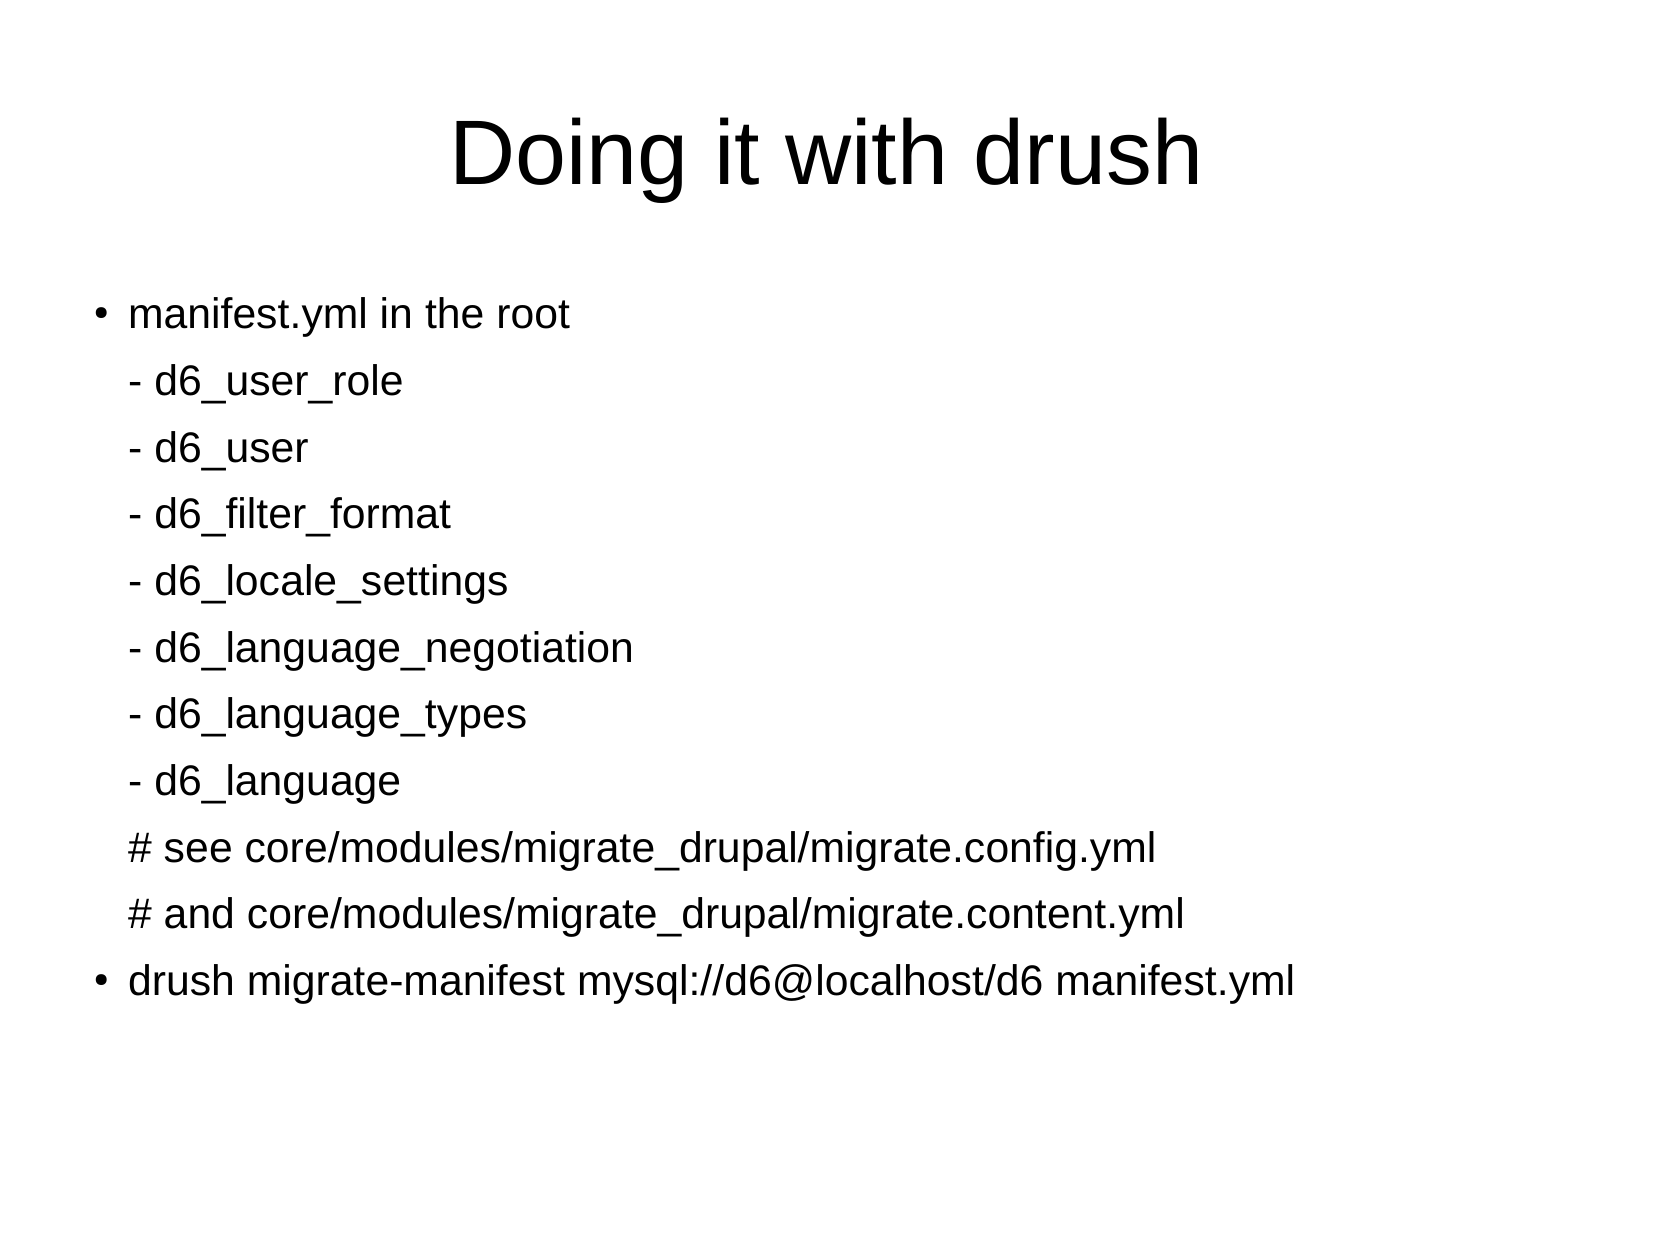

# Doing it with drush
manifest.yml in the root
- d6_user_role
- d6_user
- d6_filter_format
- d6_locale_settings
- d6_language_negotiation
- d6_language_types
- d6_language
# see core/modules/migrate_drupal/migrate.config.yml
# and core/modules/migrate_drupal/migrate.content.yml
drush migrate-manifest mysql://d6@localhost/d6 manifest.yml